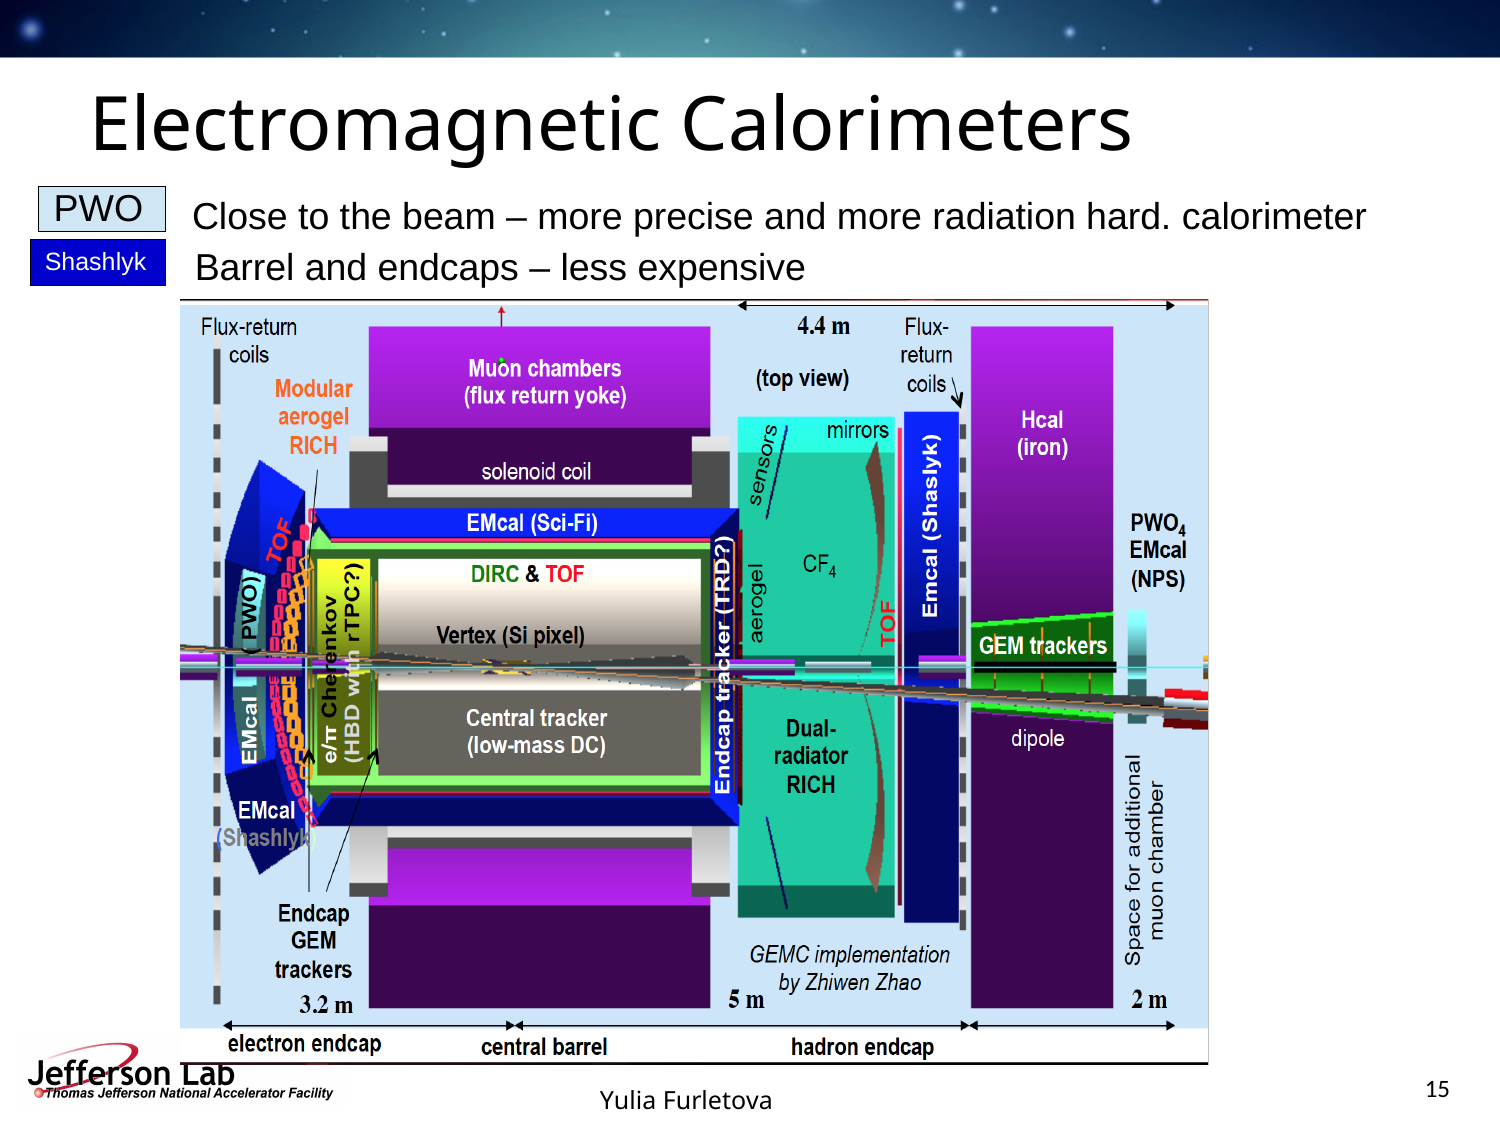

Electromagnetic Calorimeters
PWO
Close to the beam – more precise and more radiation hard. calorimeter
Shashlyk
Barrel and endcaps – less expensive
15
Yulia Furletova